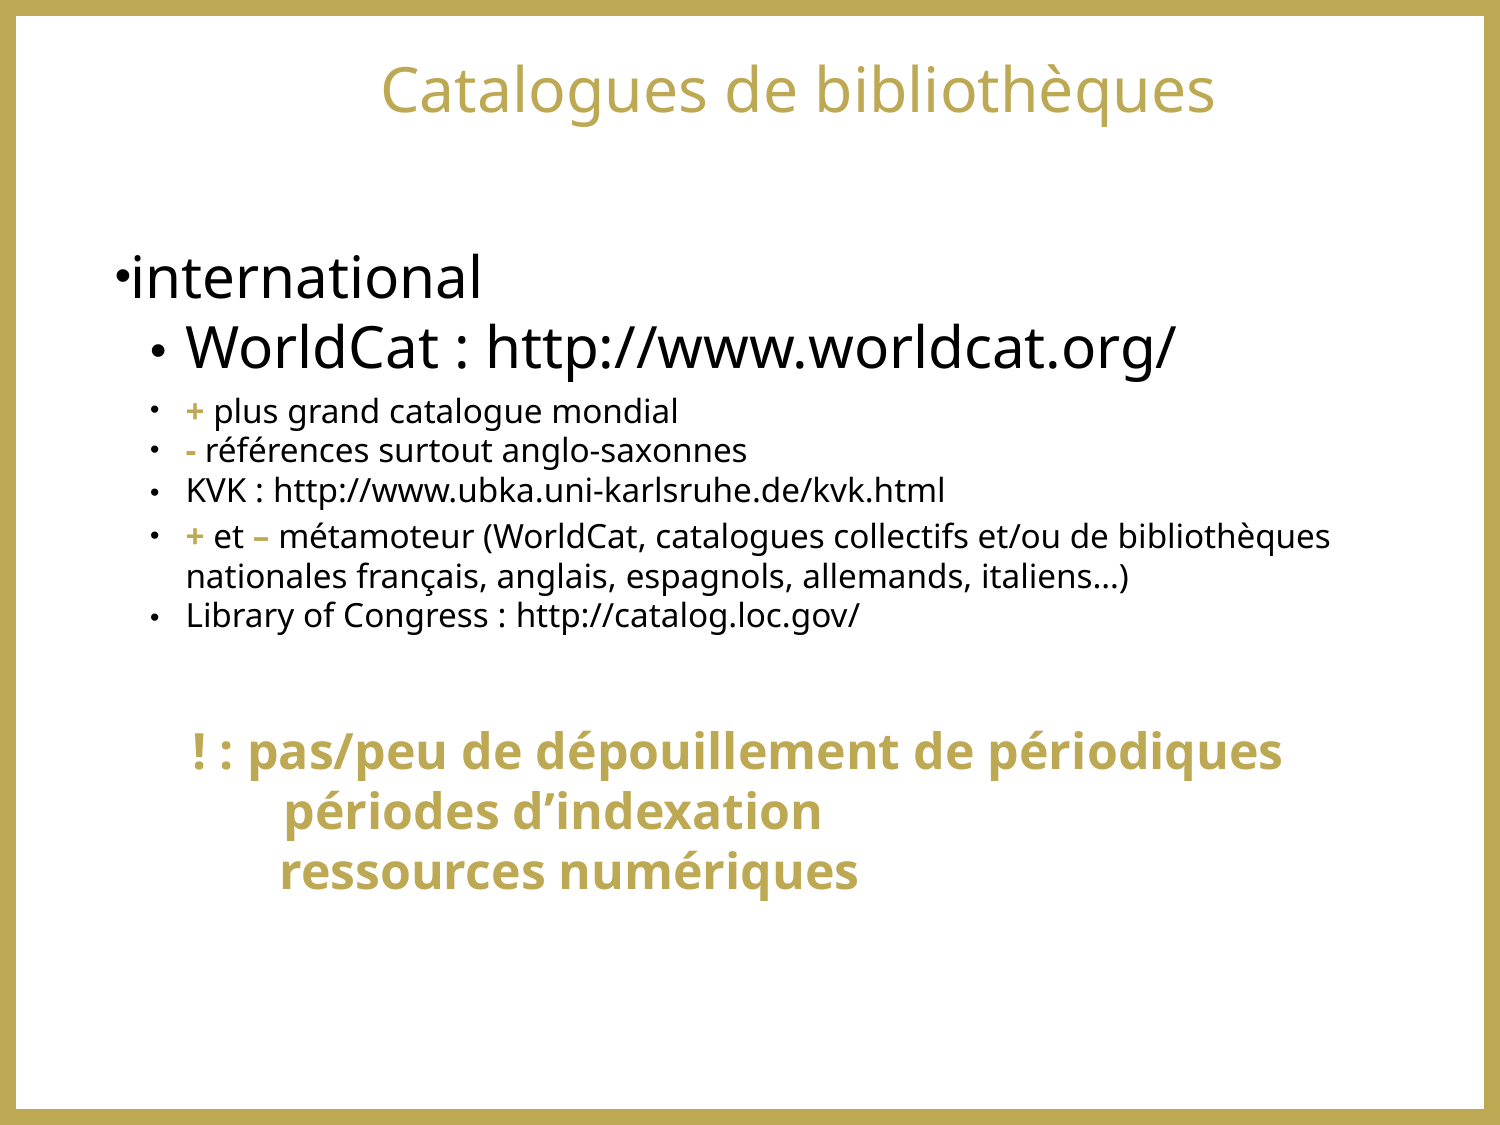

Catalogues de bibliothèques
international
WorldCat : http://www.worldcat.org/
+ plus grand catalogue mondial
- références surtout anglo-saxonnes
KVK : http://www.ubka.uni-karlsruhe.de/kvk.html
+ et – métamoteur (WorldCat, catalogues collectifs et/ou de bibliothèques nationales français, anglais, espagnols, allemands, italiens…)
Library of Congress : http://catalog.loc.gov/
 ! : pas/peu de dépouillement de périodiques
 périodes d’indexation
	 ressources numériques